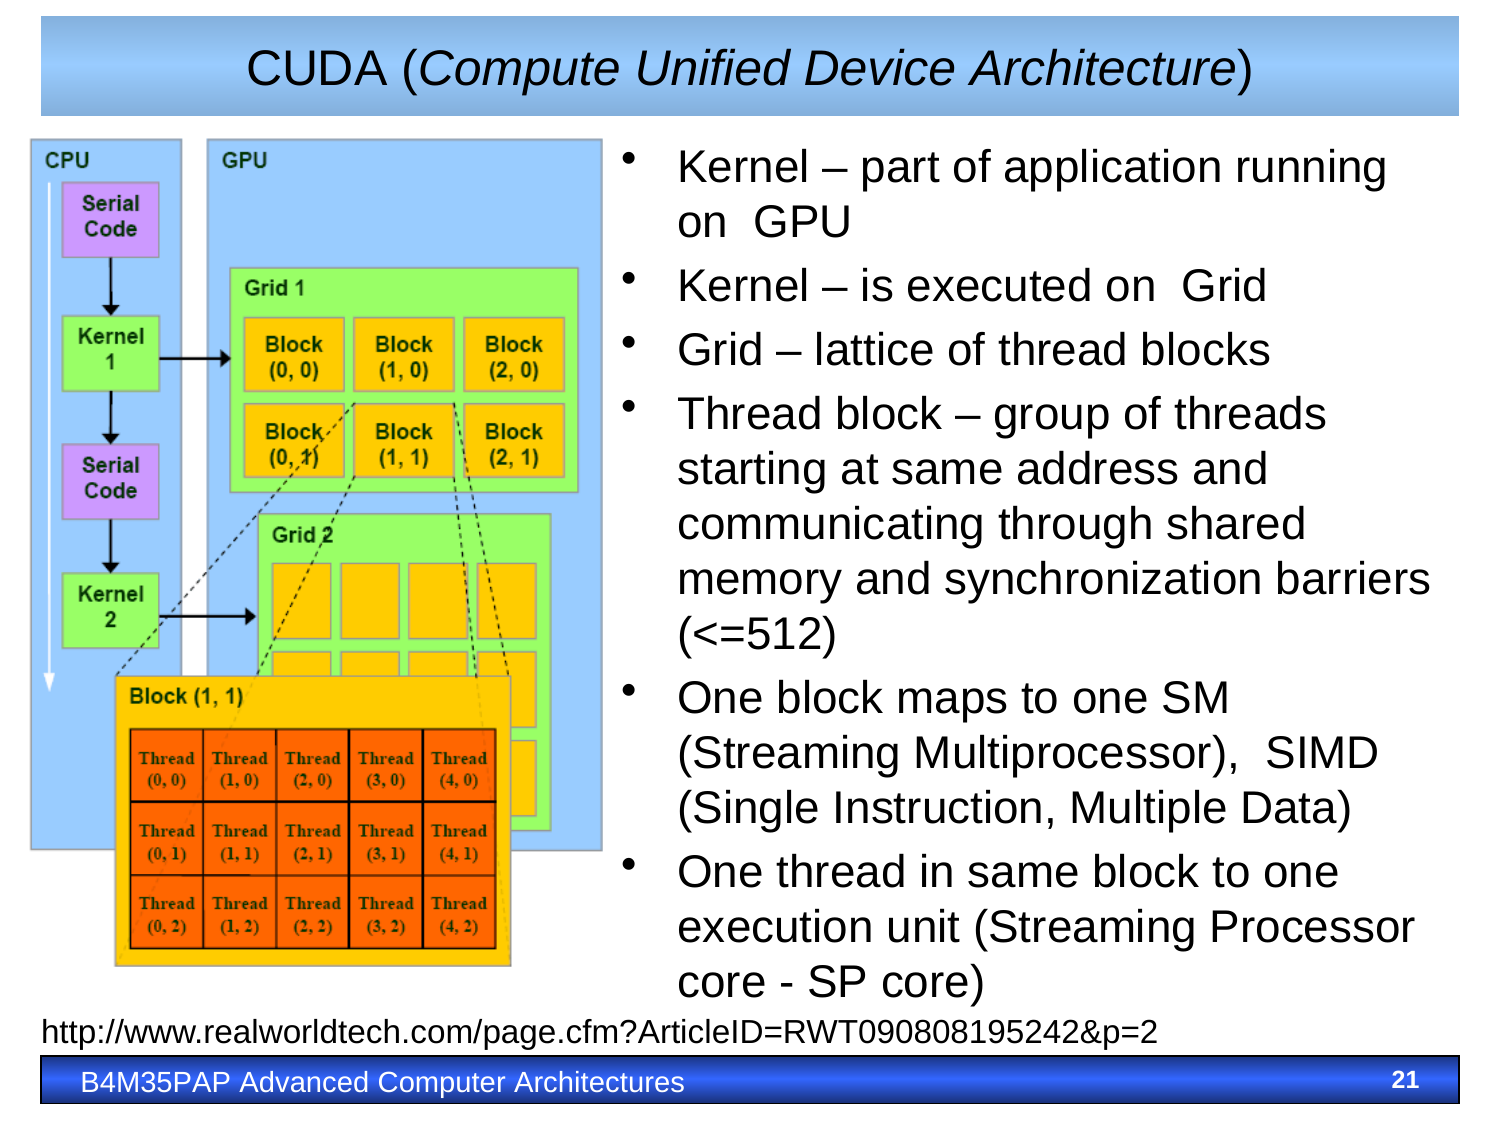

# CUDA (Compute Unified Device Architecture)
Kernel – part of application running on GPU
Kernel – is executed on Grid
Grid – lattice of thread blocks
Thread block – group of threads starting at same address and communicating through shared memory and synchronization barriers (<=512)
One block maps to one SM (Streaming Multiprocessor), SIMD (Single Instruction, Multiple Data)
One thread in same block to one execution unit (Streaming Processor core - SP core)
http://www.realworldtech.com/page.cfm?ArticleID=RWT090808195242&p=2